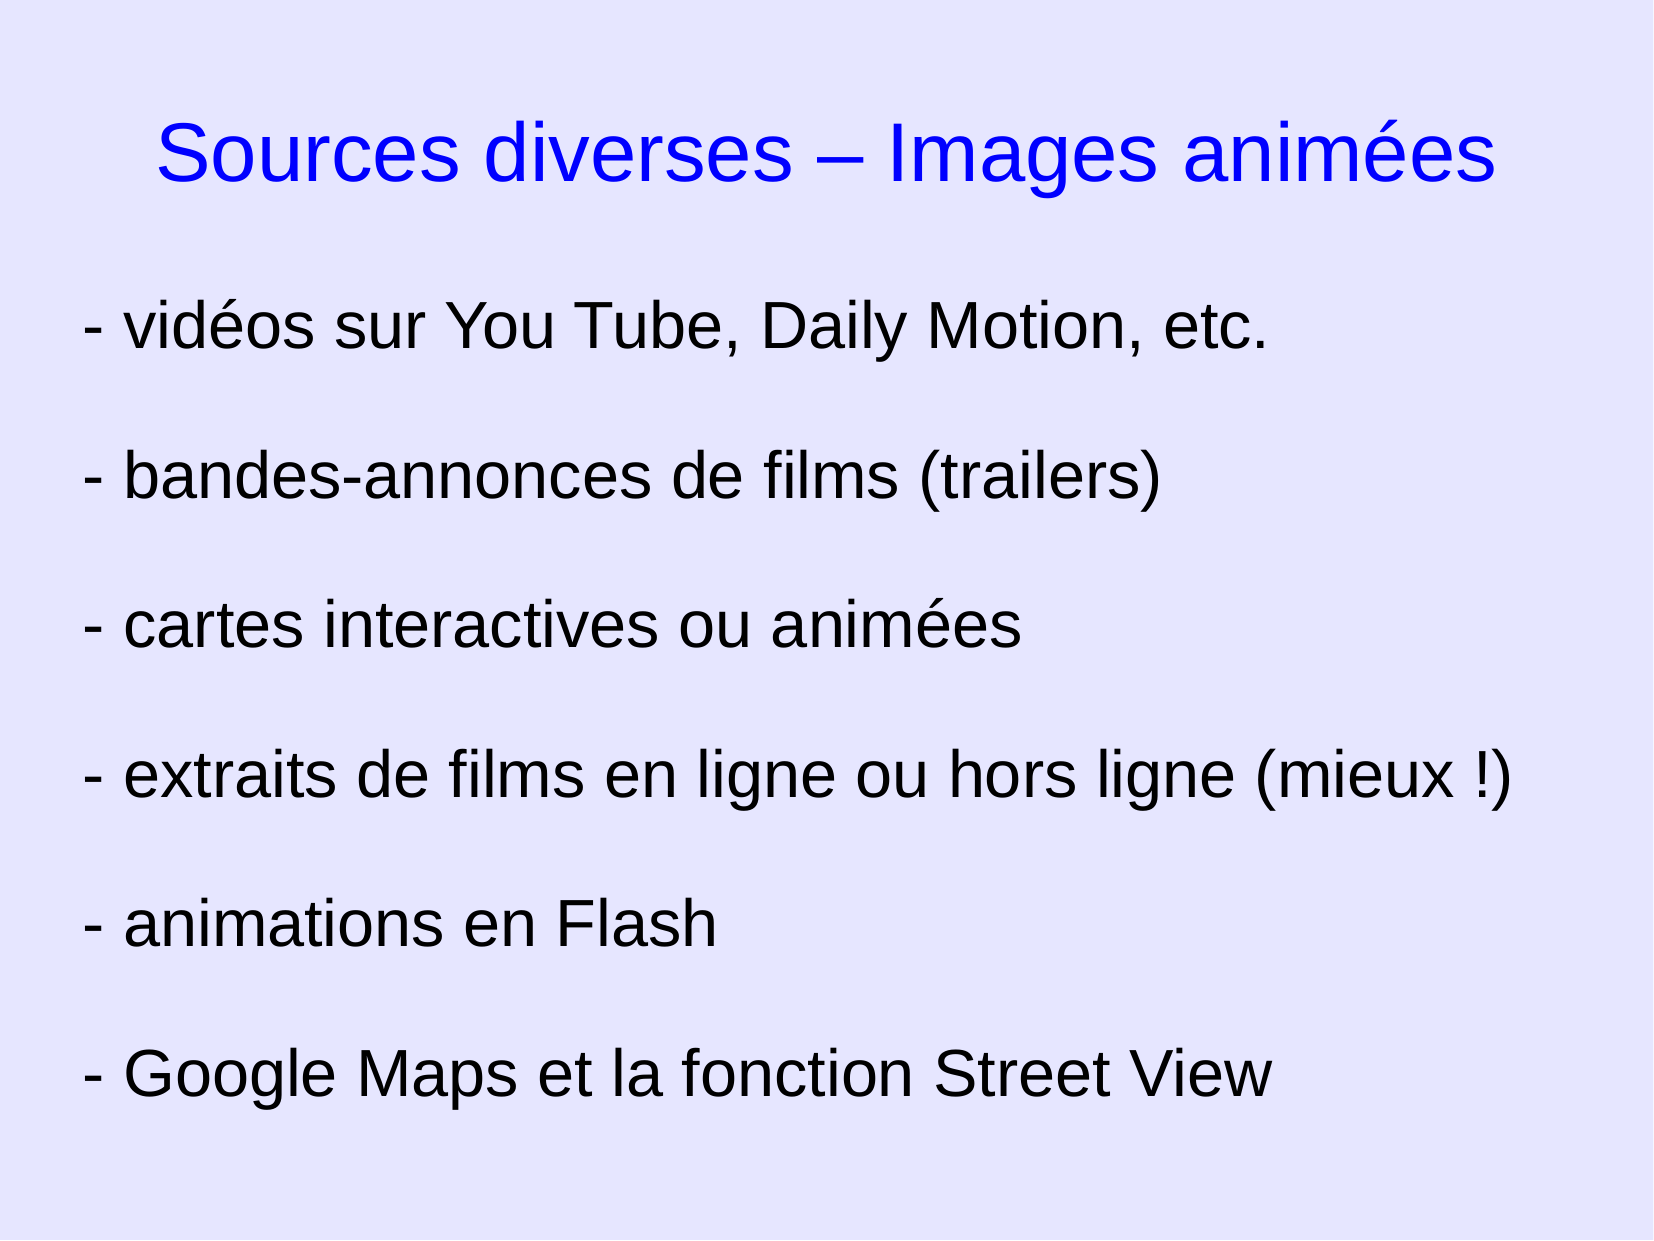

# Sources diverses – Images animées
- vidéos sur You Tube, Daily Motion, etc.
- bandes-annonces de films (trailers)
- cartes interactives ou animées
- extraits de films en ligne ou hors ligne (mieux !)
- animations en Flash
- Google Maps et la fonction Street View